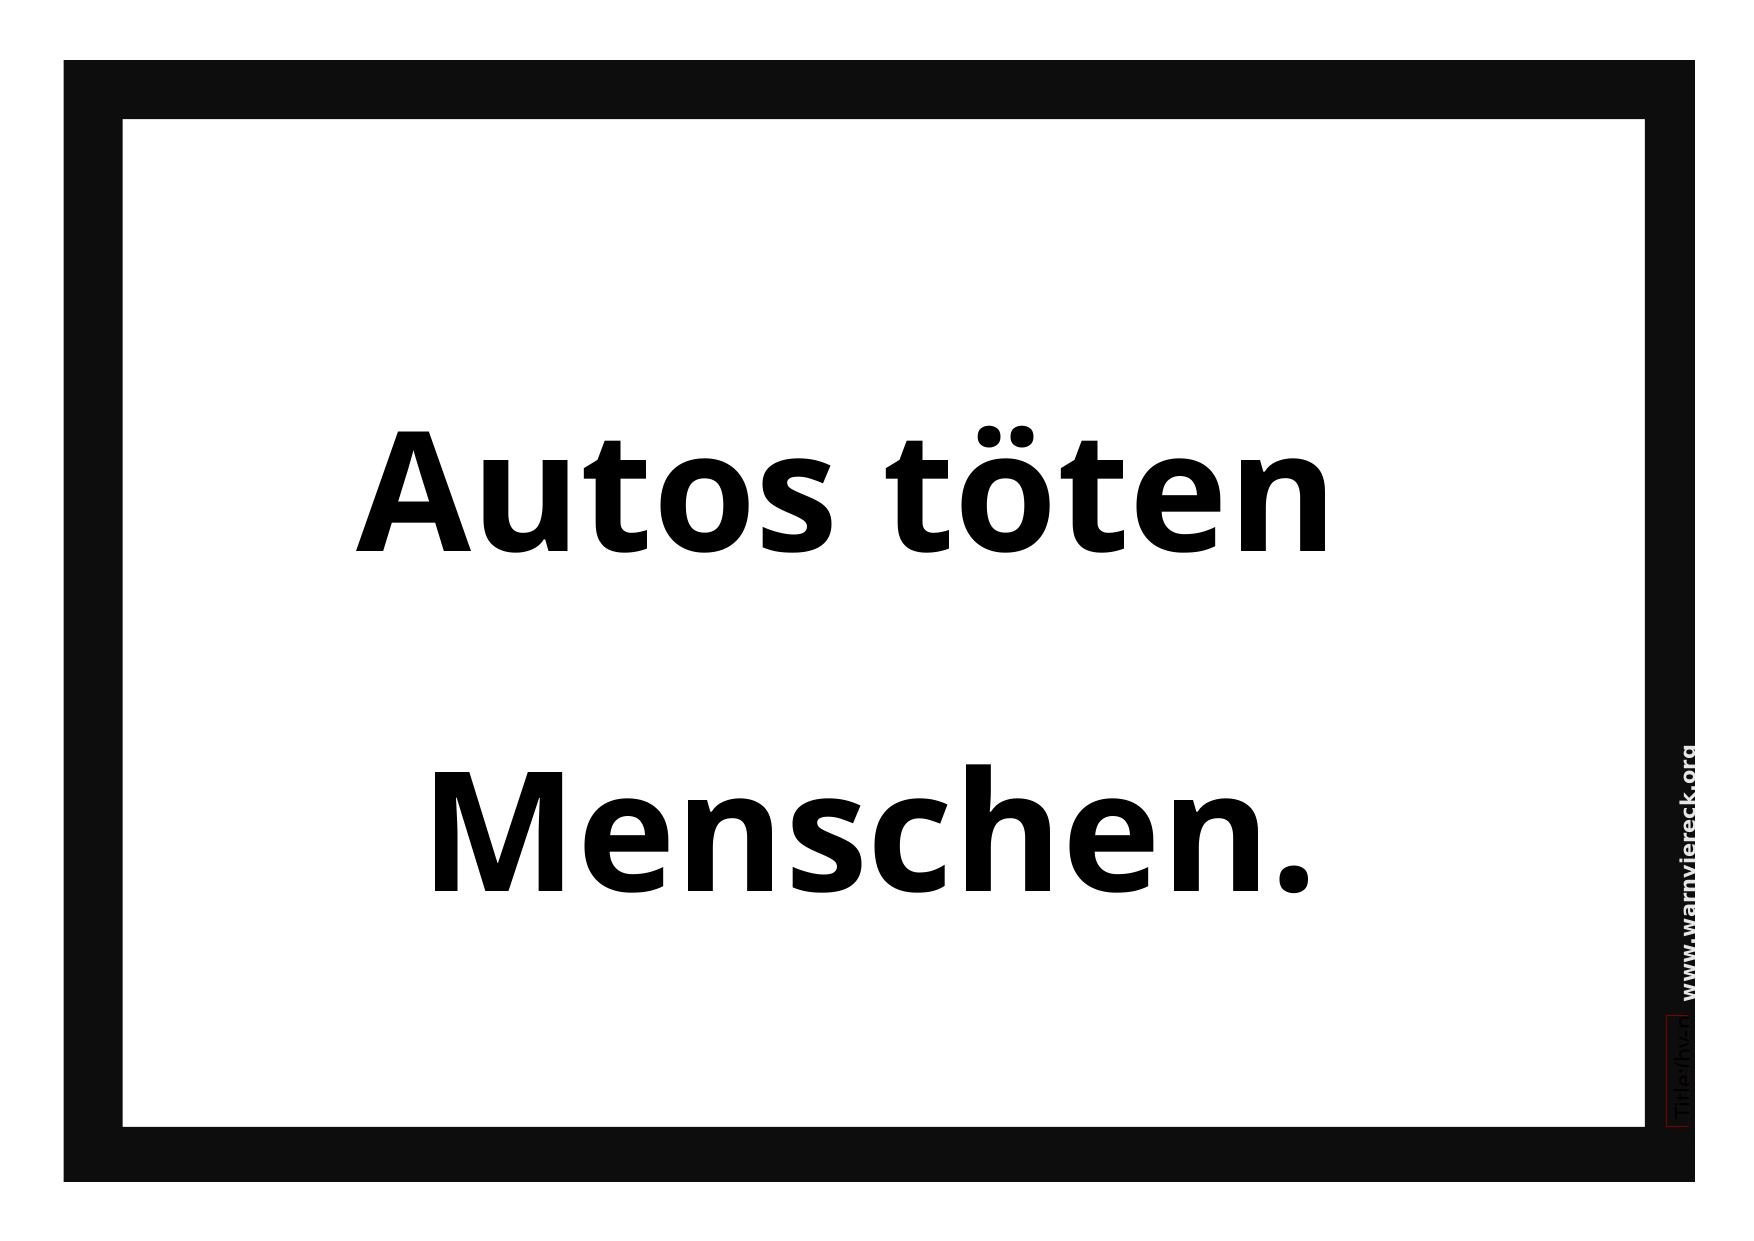

Autos töten
Menschen.
Täglich sterben zwei Leute auf Österreichs Straßen.
Weltweit sind es 1.200.000 pro Jahr.